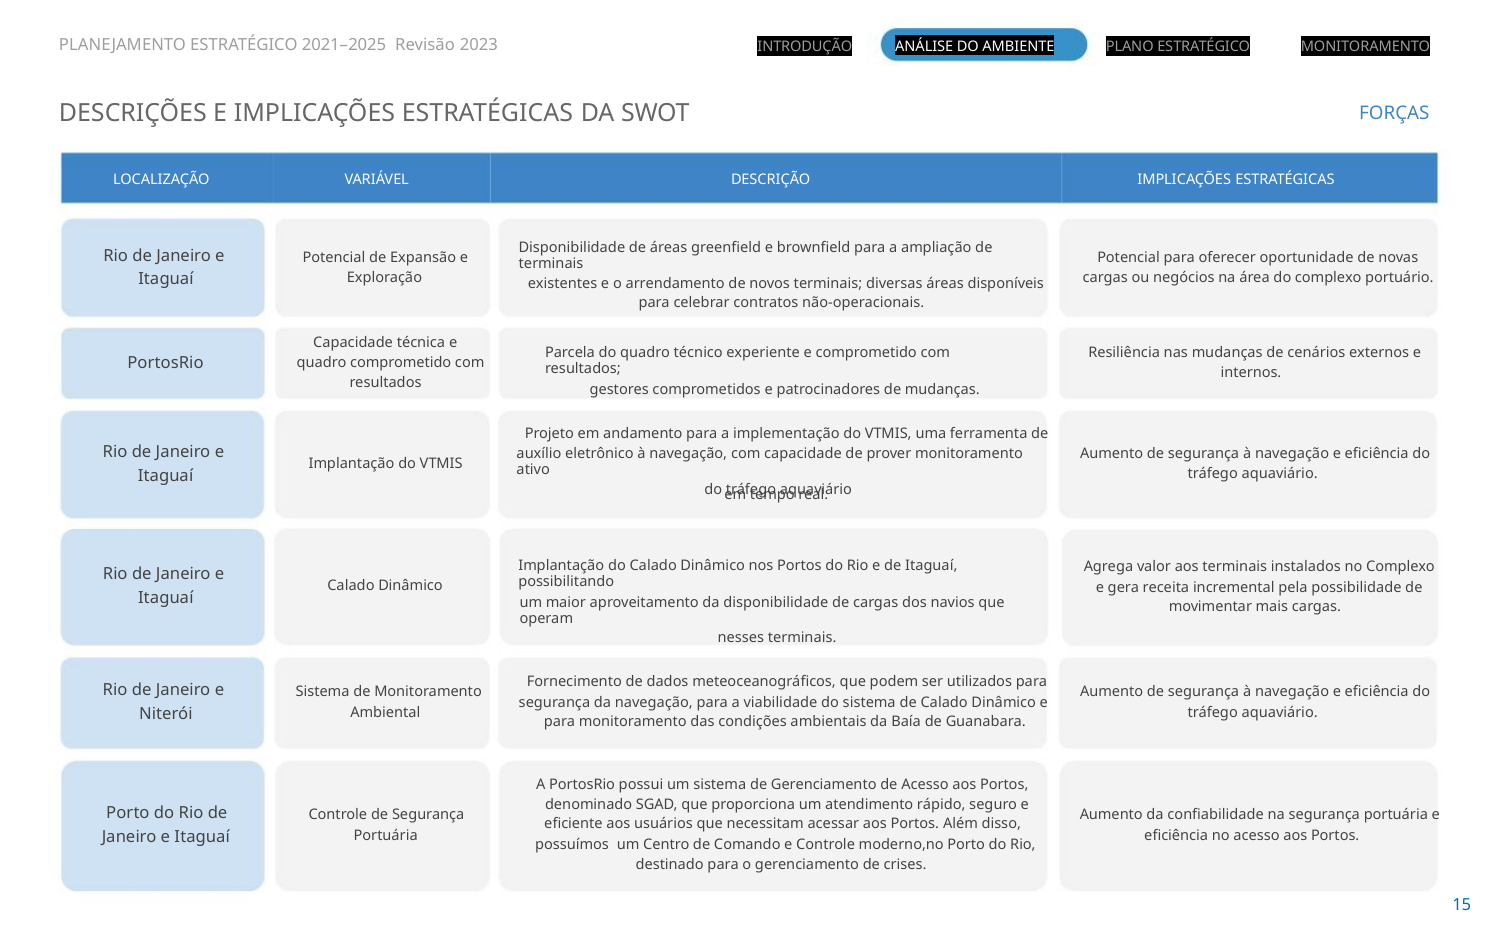

PLANEJAMENTO ESTRATÉGICO 2021–2025 Revisão 2023
ANÁLISE DO AMBIENTE
INTRODUÇÃO
PLANO ESTRATÉGICO
MONITORAMENTO
DESCRIÇÕES E IMPLICAÇÕES ESTRATÉGICAS DA SWOT
FORÇAS
LOCALIZAÇÃO
VARIÁVEL
DESCRIÇÃO
IMPLICAÇÕES ESTRATÉGICAS
Disponibilidade de áreas greenfield e brownfield para a ampliação de terminais
existentes e o arrendamento de novos terminais; diversas áreas disponíveis
para celebrar contratos não-operacionais.
Rio de Janeiro e
Itaguaí
Potencial de Expansão e
Exploração
Potencial para oferecer oportunidade de novas
cargas ou negócios na área do complexo portuário.
Capacidade técnica e
quadro comprometido com
resultados
Parcela do quadro técnico experiente e comprometido com resultados;
gestores comprometidos e patrocinadores de mudanças.
Resiliência nas mudanças de cenários externos e
internos.
PortosRio
Projeto em andamento para a implementação do VTMIS, uma ferramenta de
auxílio eletrônico à navegação, com capacidade de prover monitoramento ativo
do tráfego aquaviário
Rio de Janeiro e
Itaguaí
Aumento de segurança à navegação e eficiência do
tráfego aquaviário.
Implantação do VTMIS
em tempo real.
Implantação do Calado Dinâmico nos Portos do Rio e de Itaguaí, possibilitando
um maior aproveitamento da disponibilidade de cargas dos navios que operam
nesses terminais.
Agrega valor aos terminais instalados no Complexo
e gera receita incremental pela possibilidade de
movimentar mais cargas.
Rio de Janeiro e
Itaguaí
Calado Dinâmico
Fornecimento de dados meteoceanográficos, que podem ser utilizados para
segurança da navegação, para a viabilidade do sistema de Calado Dinâmico e
para monitoramento das condições ambientais da Baía de Guanabara.
Rio de Janeiro e
Niterói
Sistema de Monitoramento
Ambiental
Aumento de segurança à navegação e eficiência do
tráfego aquaviário.
A PortosRio possui um sistema de Gerenciamento de Acesso aos Portos,
denominado SGAD, que proporciona um atendimento rápido, seguro e
eficiente aos usuários que necessitam acessar aos Portos. Além disso,
possuímos um Centro de Comando e Controle moderno,no Porto do Rio,
destinado para o gerenciamento de crises.
Porto do Rio de
Janeiro e Itaguaí
Controle de Segurança
Portuária
Aumento da confiabilidade na segurança portuária e
eficiência no acesso aos Portos.
15